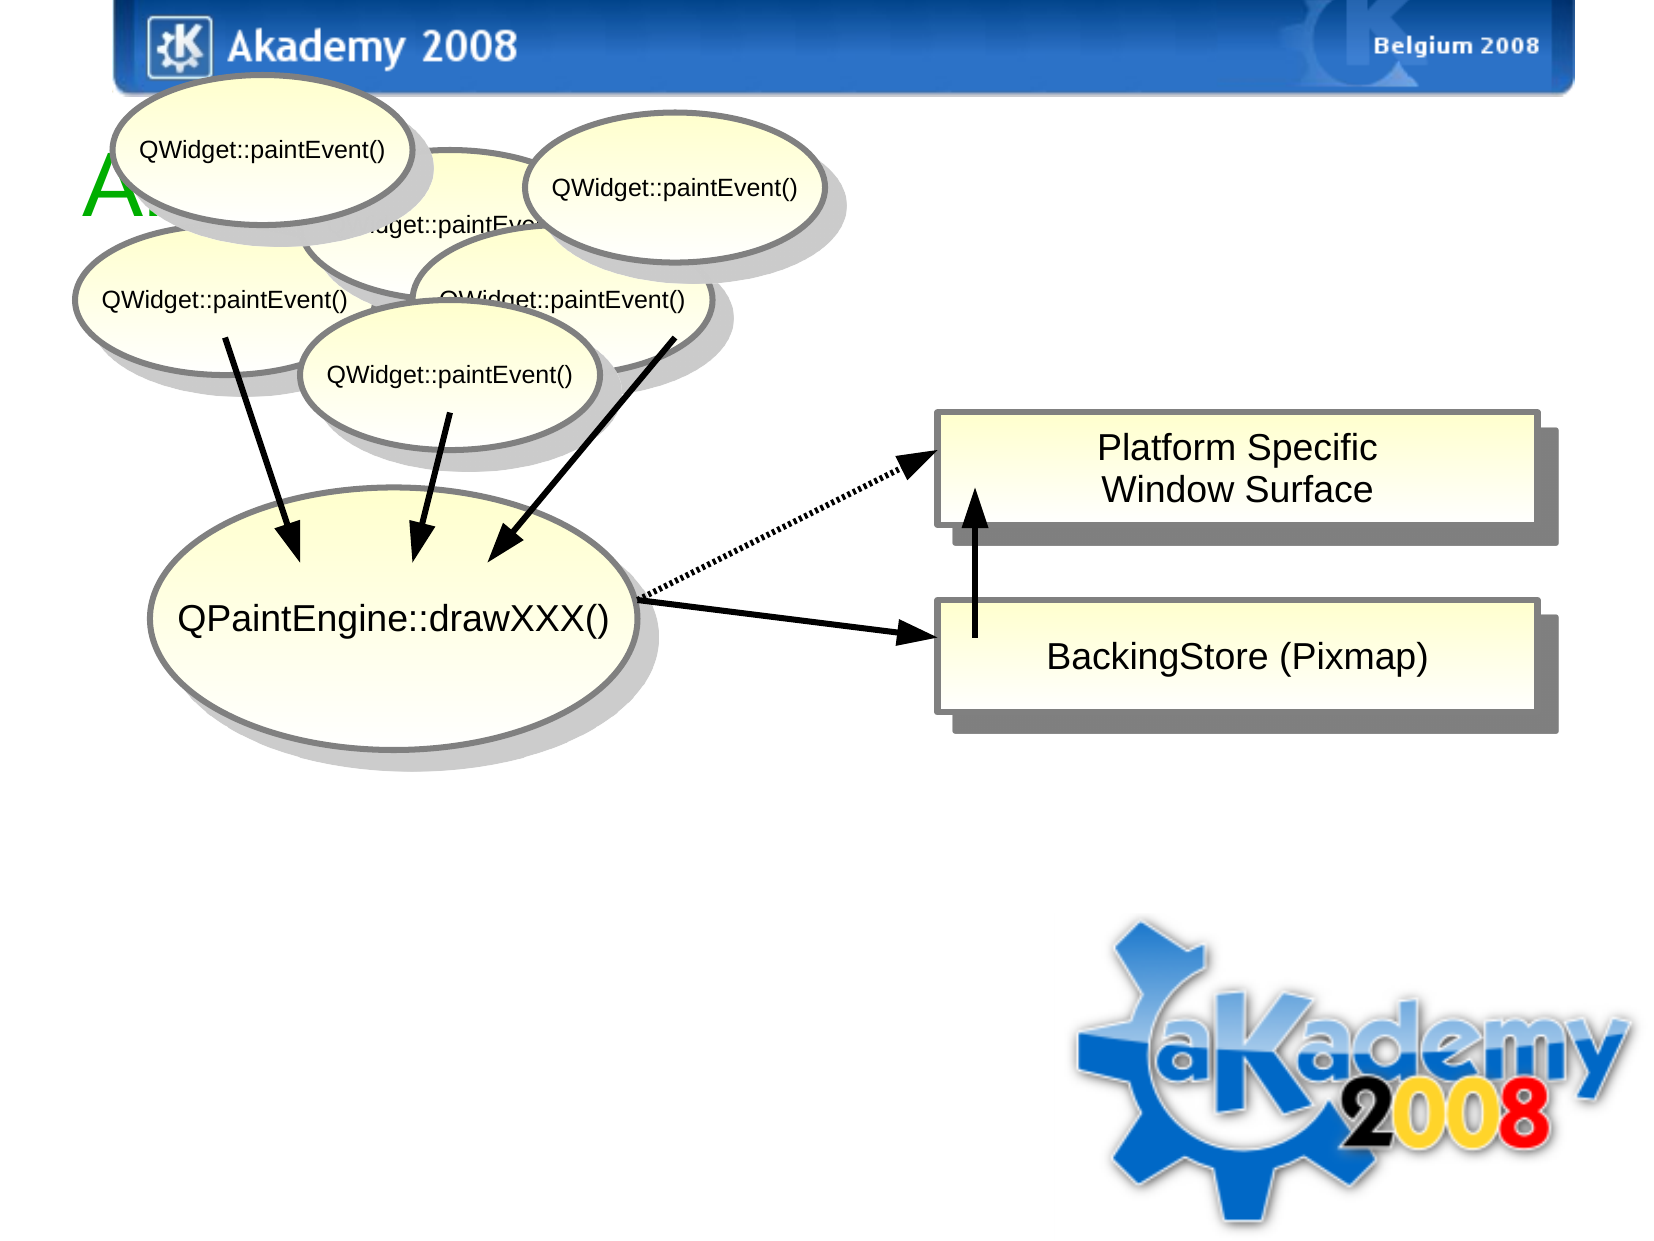

QWidget::paintEvent()
# Architecture
QWidget::paintEvent()
QWidget::paintEvent()
QWidget::paintEvent()
QWidget::paintEvent()
QWidget::paintEvent()
Platform Specific
Window Surface
QPaintEngine::drawXXX()
BackingStore (Pixmap)